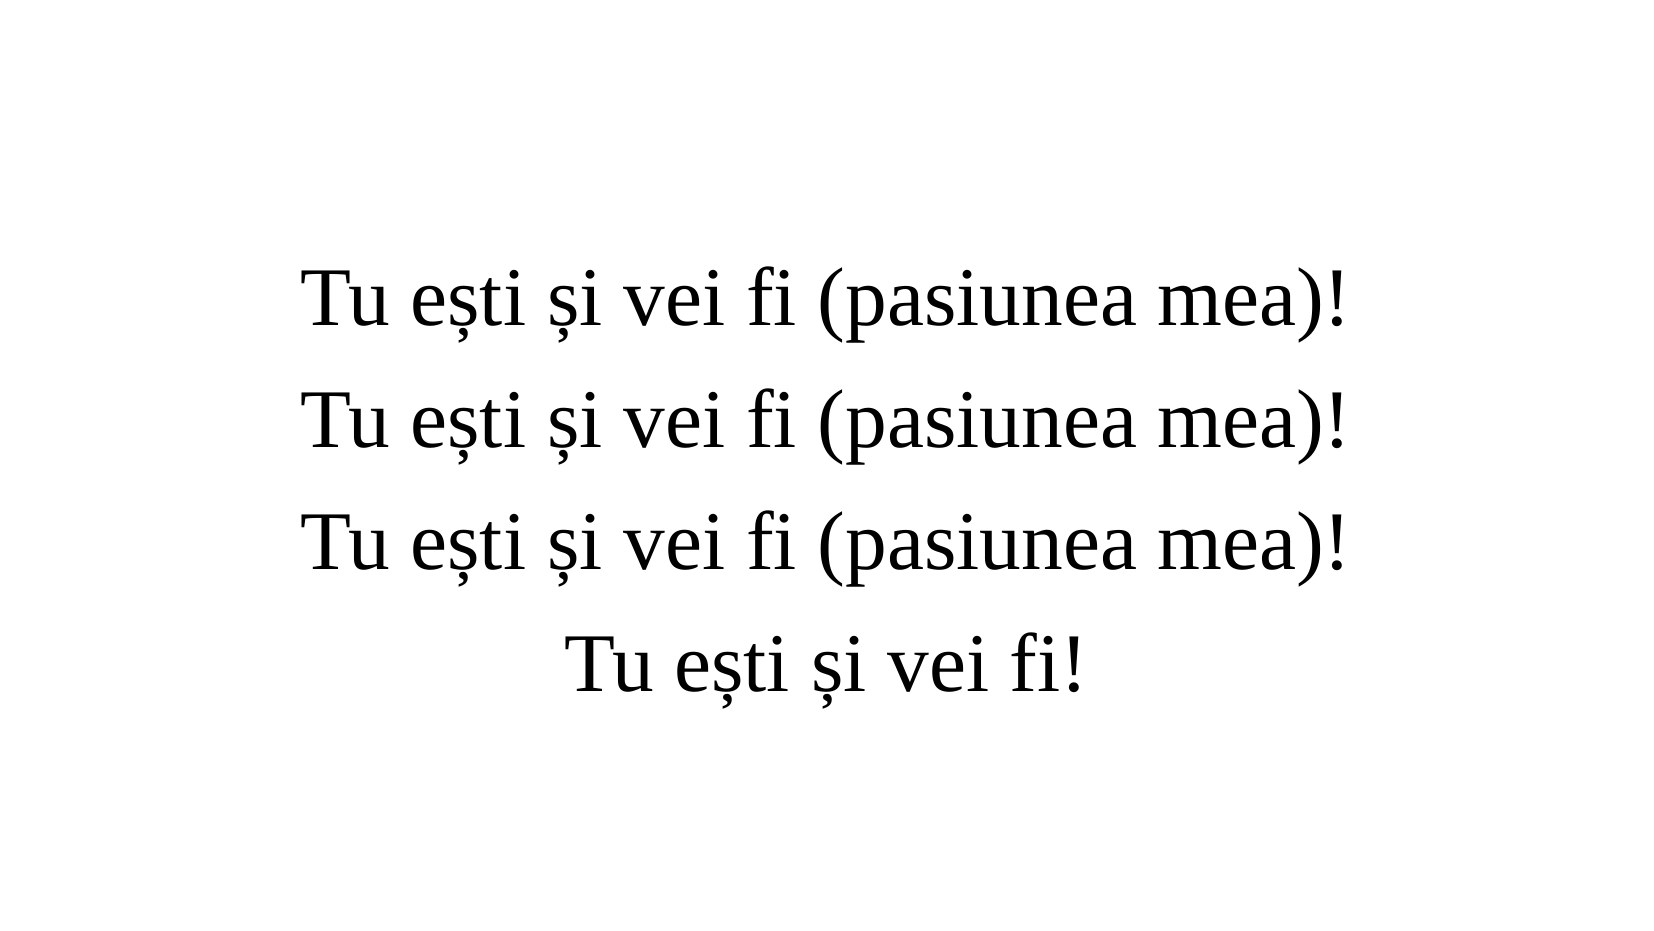

# Tu ești și vei fi (pasiunea mea)!
Tu ești și vei fi (pasiunea mea)!
Tu ești și vei fi (pasiunea mea)!
Tu ești și vei fi!